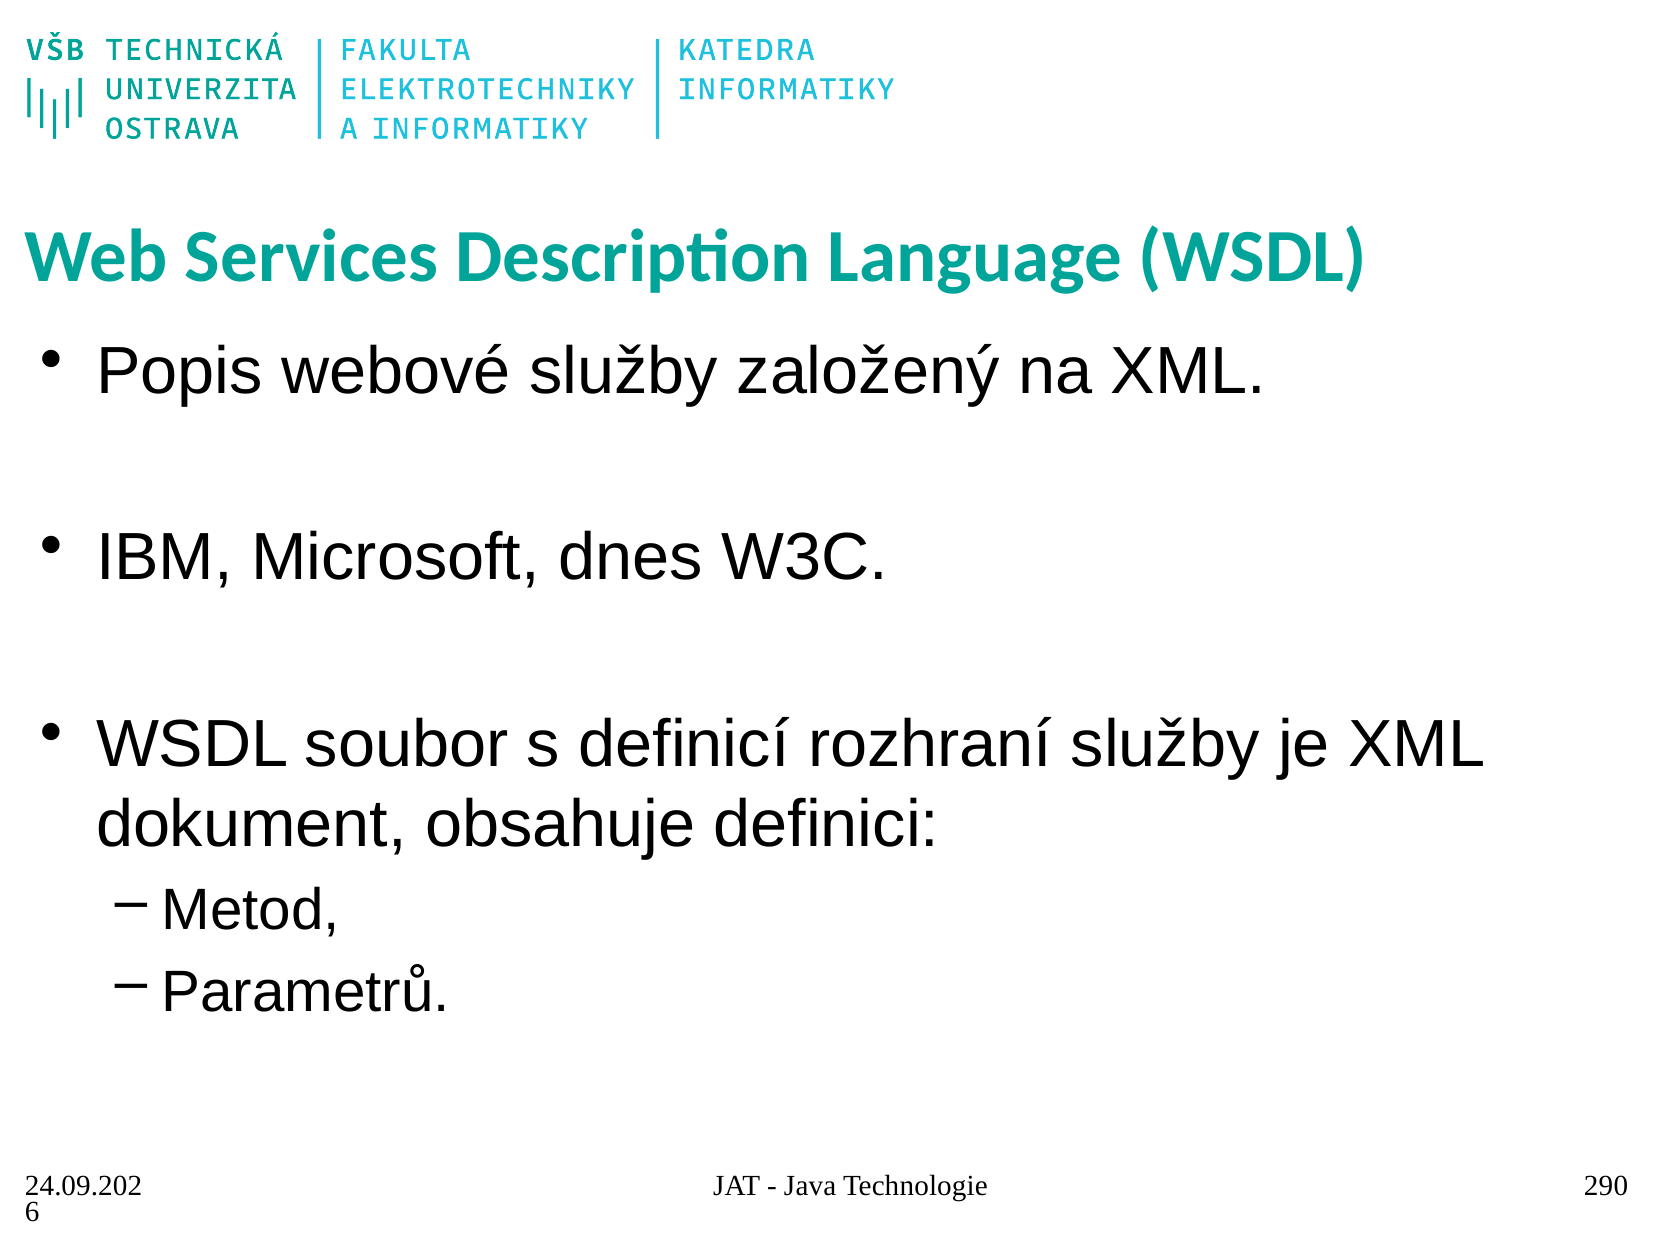

Web Services Description Language (WSDL)
# Popis webové služby založený na XML.
IBM, Microsoft, dnes W3C.
WSDL soubor s definicí rozhraní služby je XML dokument, obsahuje definici:
Metod,
Parametrů.
JAT - Java Technologie
290